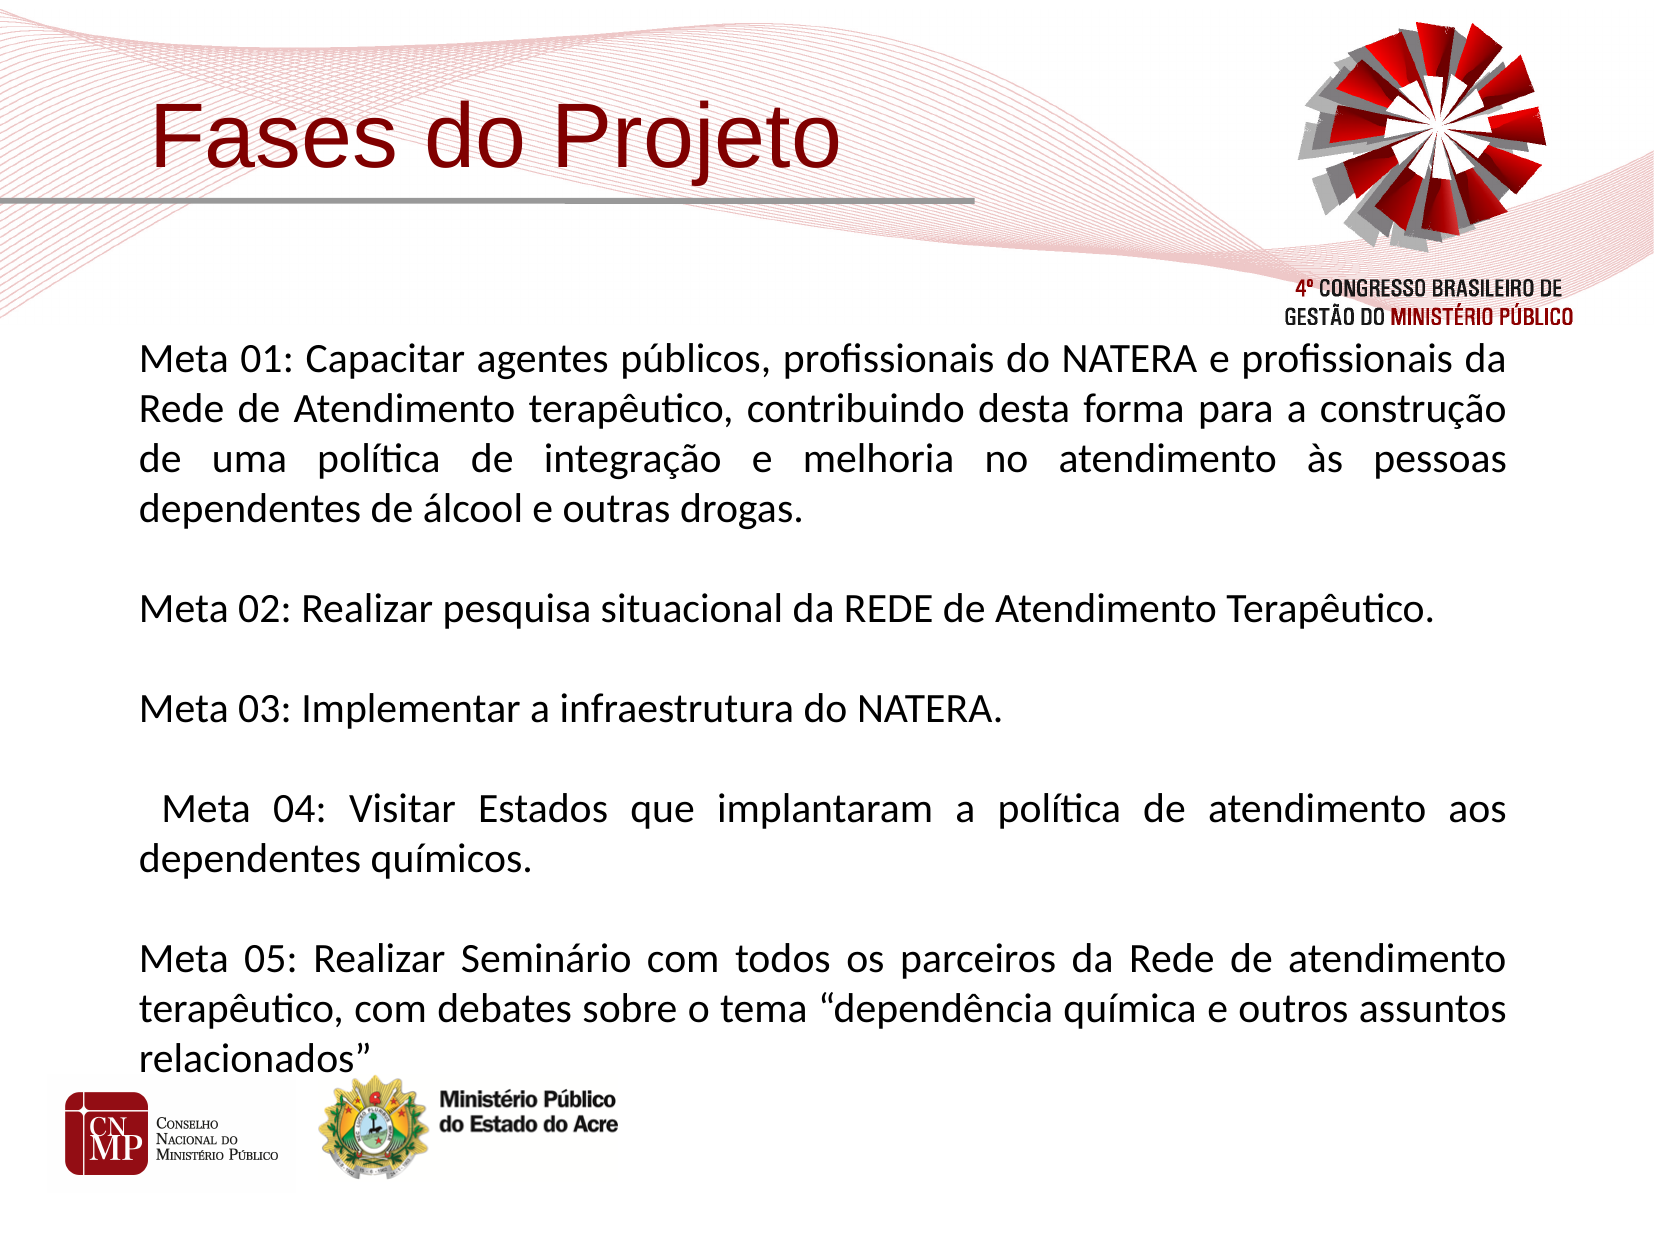

Fases do Projeto
Meta 01: Capacitar agentes públicos, profissionais do NATERA e profissionais da Rede de Atendimento terapêutico, contribuindo desta forma para a construção de uma política de integração e melhoria no atendimento às pessoas dependentes de álcool e outras drogas.
Meta 02: Realizar pesquisa situacional da REDE de Atendimento Terapêutico.
Meta 03: Implementar a infraestrutura do NATERA.
 Meta 04: Visitar Estados que implantaram a política de atendimento aos dependentes químicos.
Meta 05: Realizar Seminário com todos os parceiros da Rede de atendimento terapêutico, com debates sobre o tema “dependência química e outros assuntos relacionados”